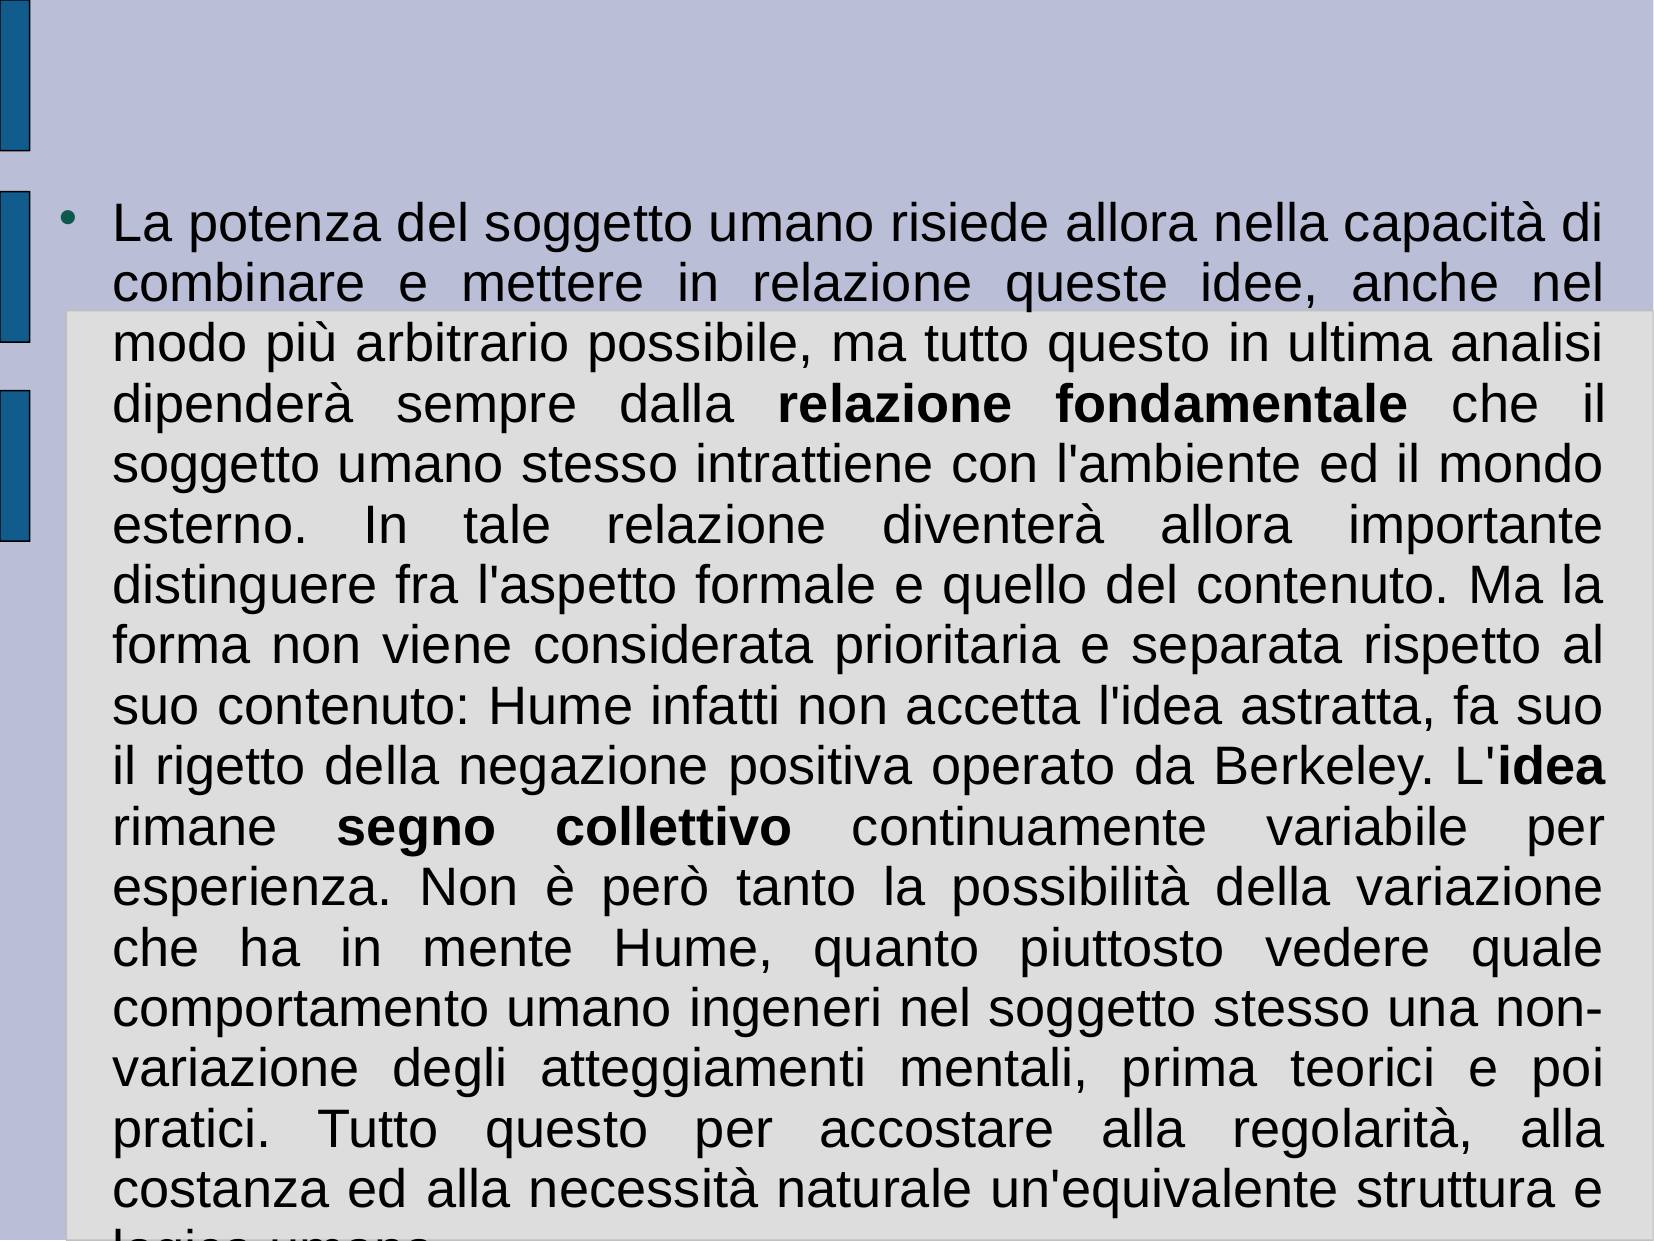

#
La potenza del soggetto umano risiede allora nella capacità di combinare e mettere in relazione queste idee, anche nel modo più arbitrario possibile, ma tutto questo in ultima analisi dipenderà sempre dalla relazione fondamentale che il soggetto umano stesso intrattiene con l'ambiente ed il mondo esterno. In tale relazione diventerà allora importante distinguere fra l'aspetto formale e quello del contenuto. Ma la forma non viene considerata prioritaria e separata rispetto al suo contenuto: Hume infatti non accetta l'idea astratta, fa suo il rigetto della negazione positiva operato da Berkeley. L'idea rimane segno collettivo continuamente variabile per esperienza. Non è però tanto la possibilità della variazione che ha in mente Hume, quanto piuttosto vedere quale comportamento umano ingeneri nel soggetto stesso una non-variazione degli atteggiamenti mentali, prima teorici e poi pratici. Tutto questo per accostare alla regolarità, alla costanza ed alla necessità naturale un'equivalente struttura e logica umana.